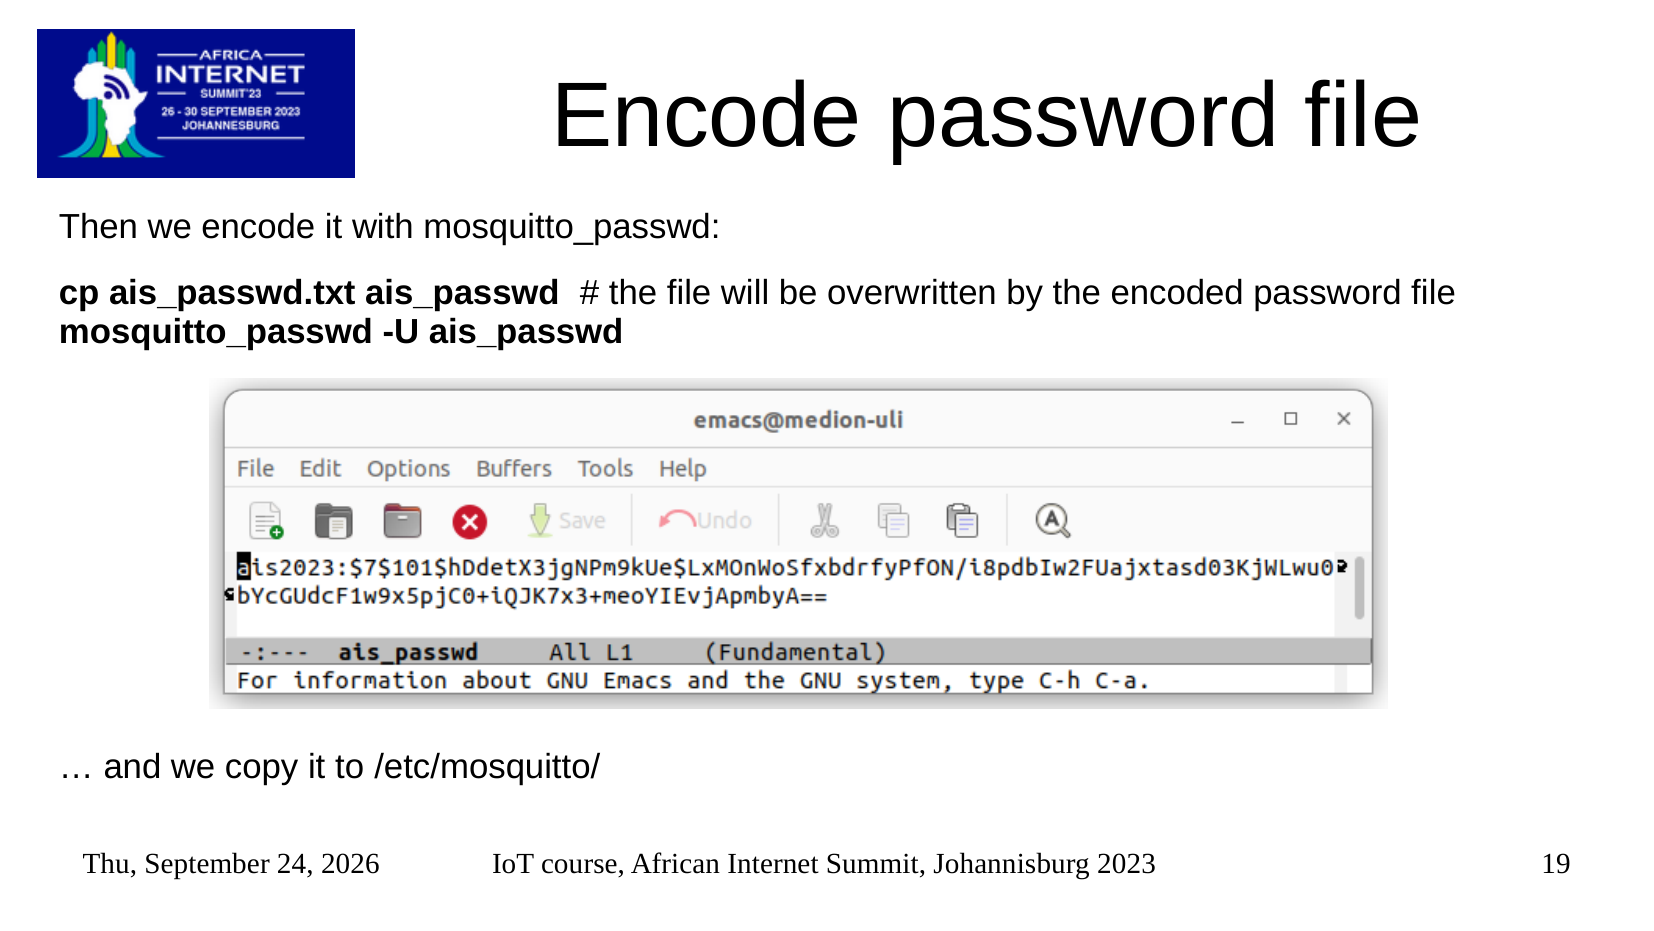

# Encode password file
Then we encode it with mosquitto_passwd:
cp ais_passwd.txt ais_passwd # the file will be overwritten by the encoded password file
mosquitto_passwd -U ais_passwd
… and we copy it to /etc/mosquitto/
IoT course, African Internet Summit, Johannisburg 2023
19